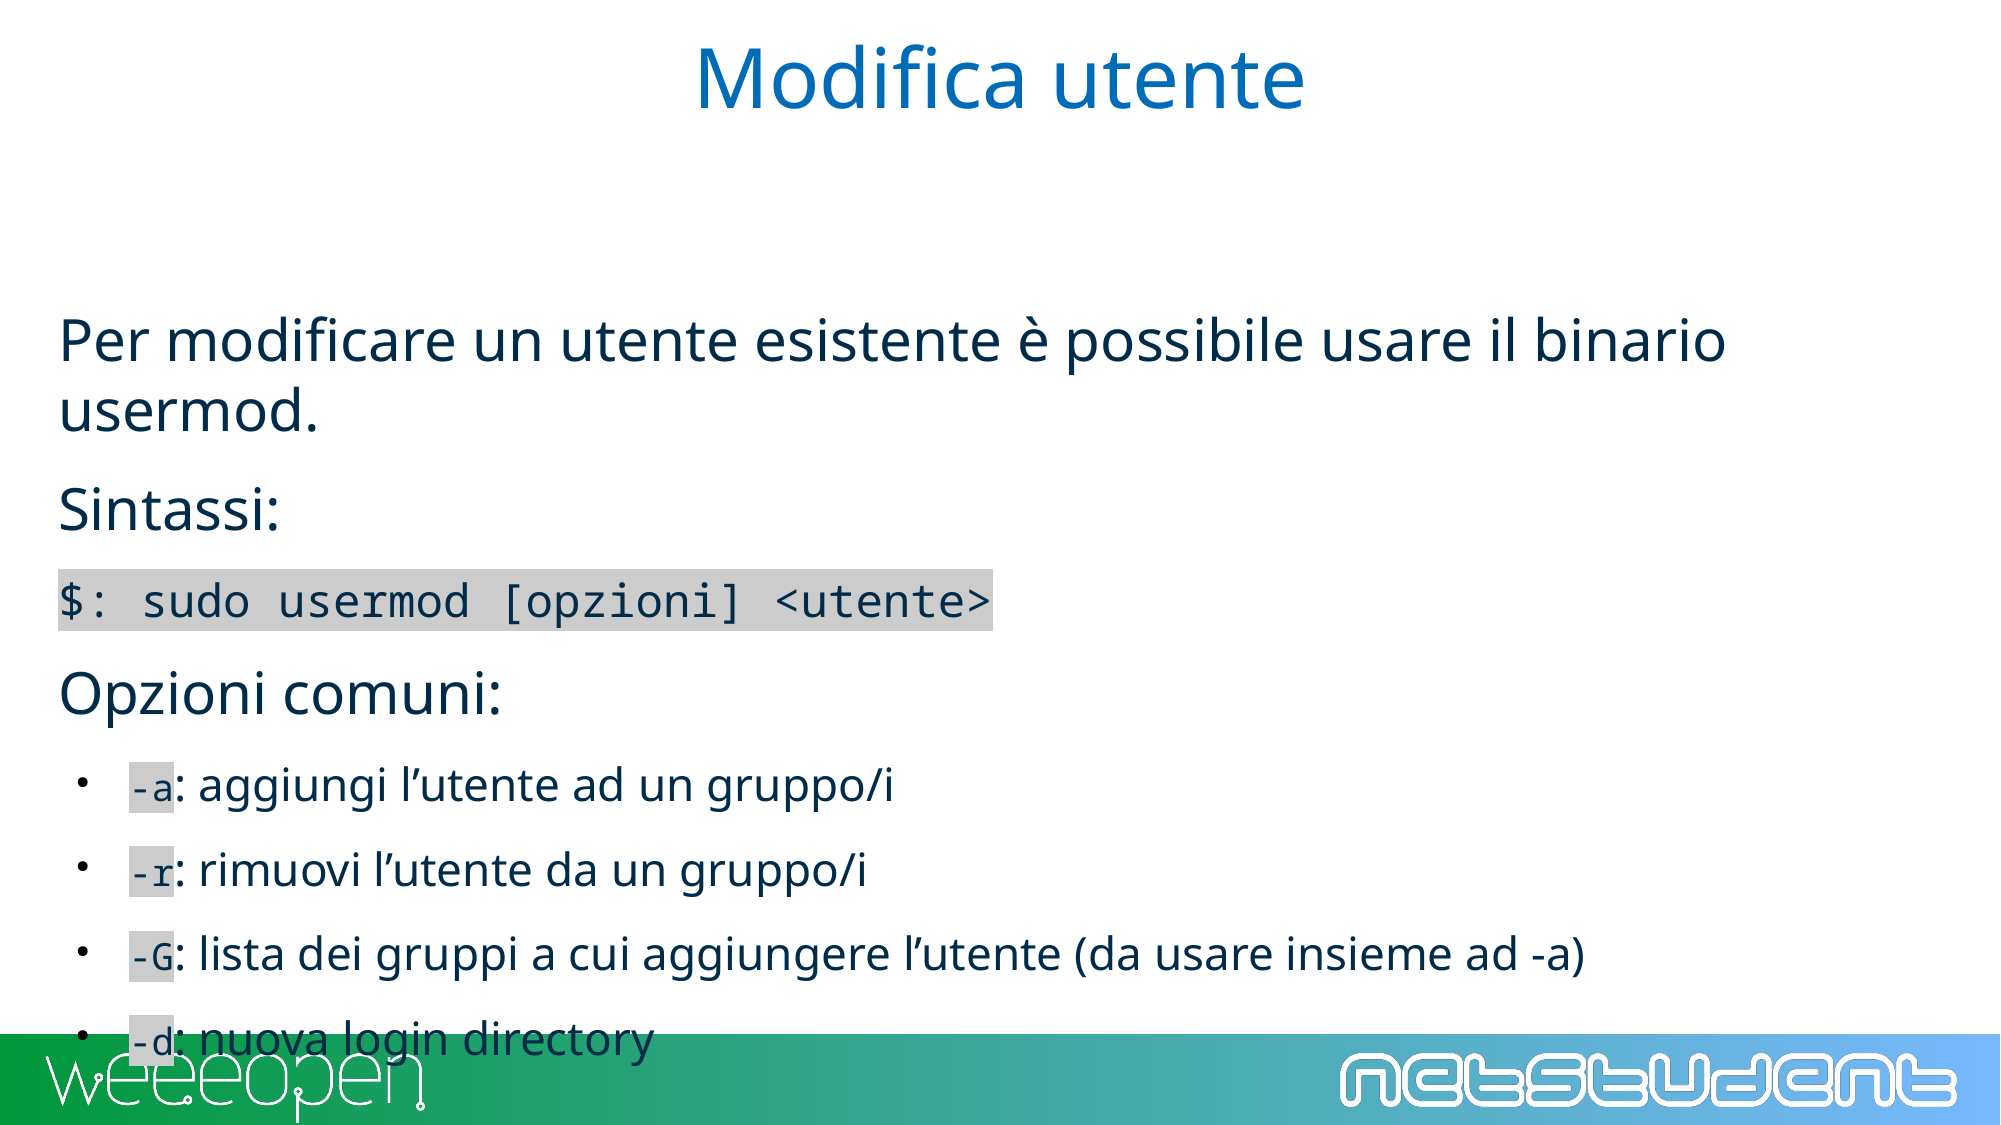

# Modifica utente
Per modificare un utente esistente è possibile usare il binario usermod.
Sintassi:
$: sudo usermod [opzioni] <utente>
Opzioni comuni:
-a: aggiungi l’utente ad un gruppo/i
-r: rimuovi l’utente da un gruppo/i
-G: lista dei gruppi a cui aggiungere l’utente (da usare insieme ad -a)
-d: nuova login directory